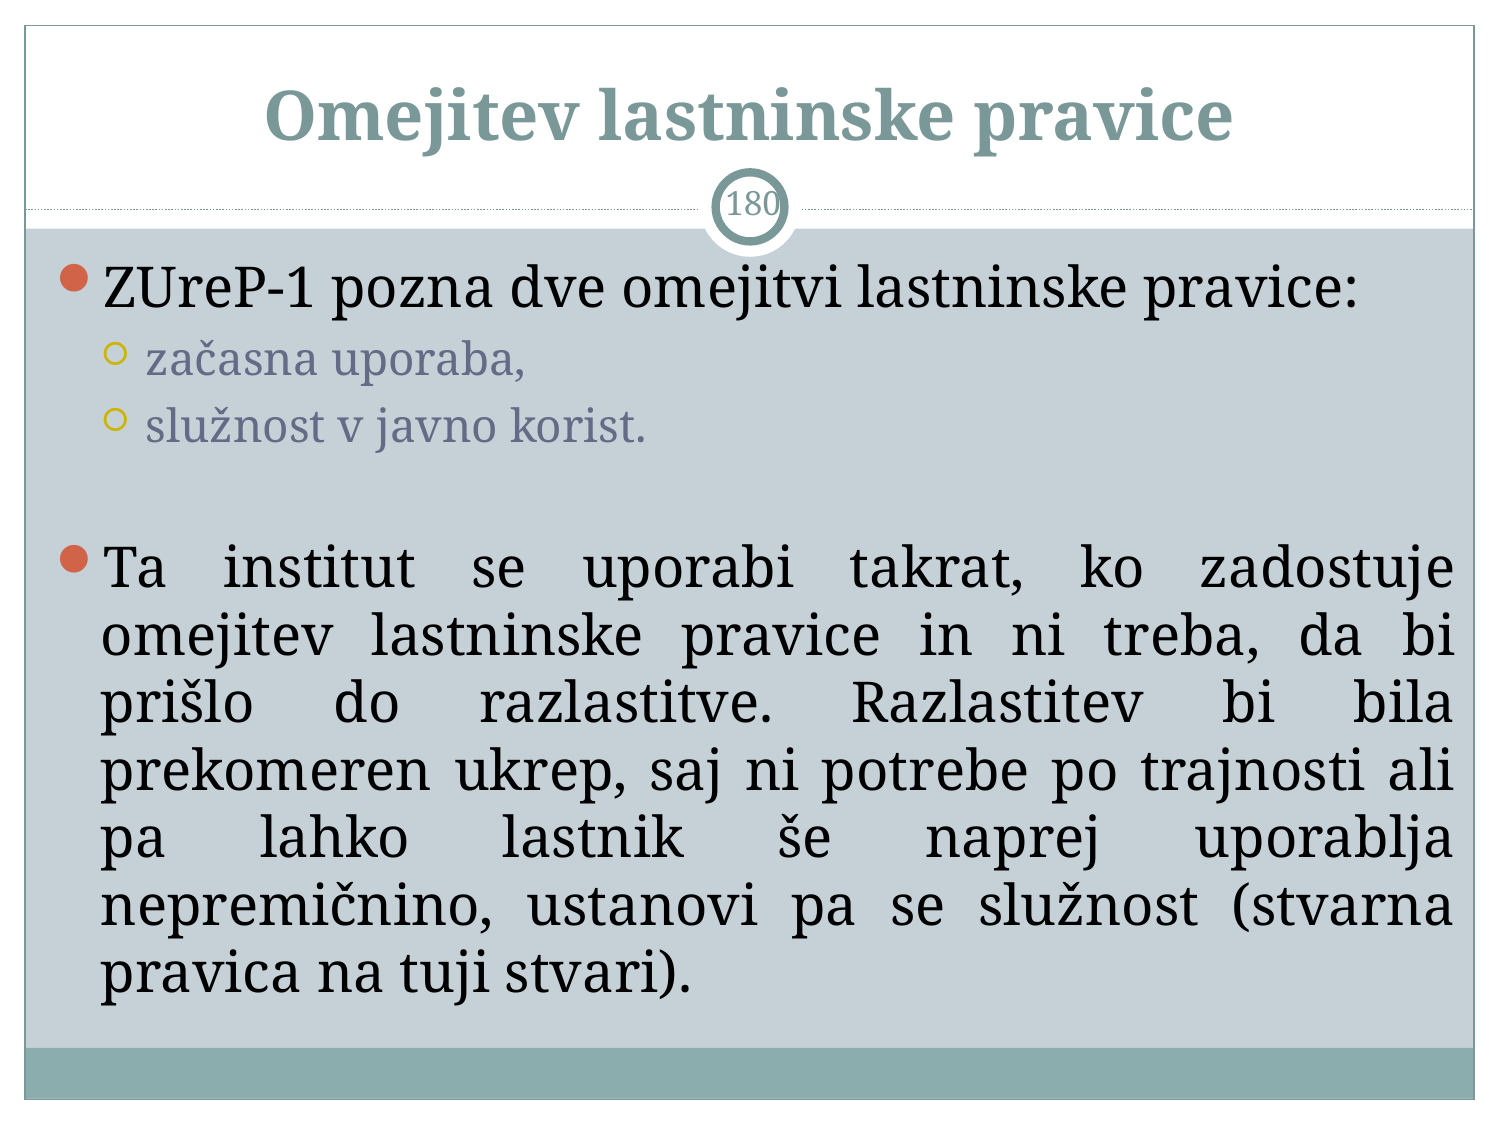

# Omejitev lastninske pravice
ZUreP-1 pozna dve omejitvi lastninske pravice:
začasna uporaba,
služnost v javno korist.
Ta institut se uporabi takrat, ko zadostuje omejitev lastninske pravice in ni treba, da bi prišlo do razlastitve. Razlastitev bi bila prekomeren ukrep, saj ni potrebe po trajnosti ali pa lahko lastnik še naprej uporablja nepremičnino, ustanovi pa se služnost (stvarna pravica na tuji stvari).